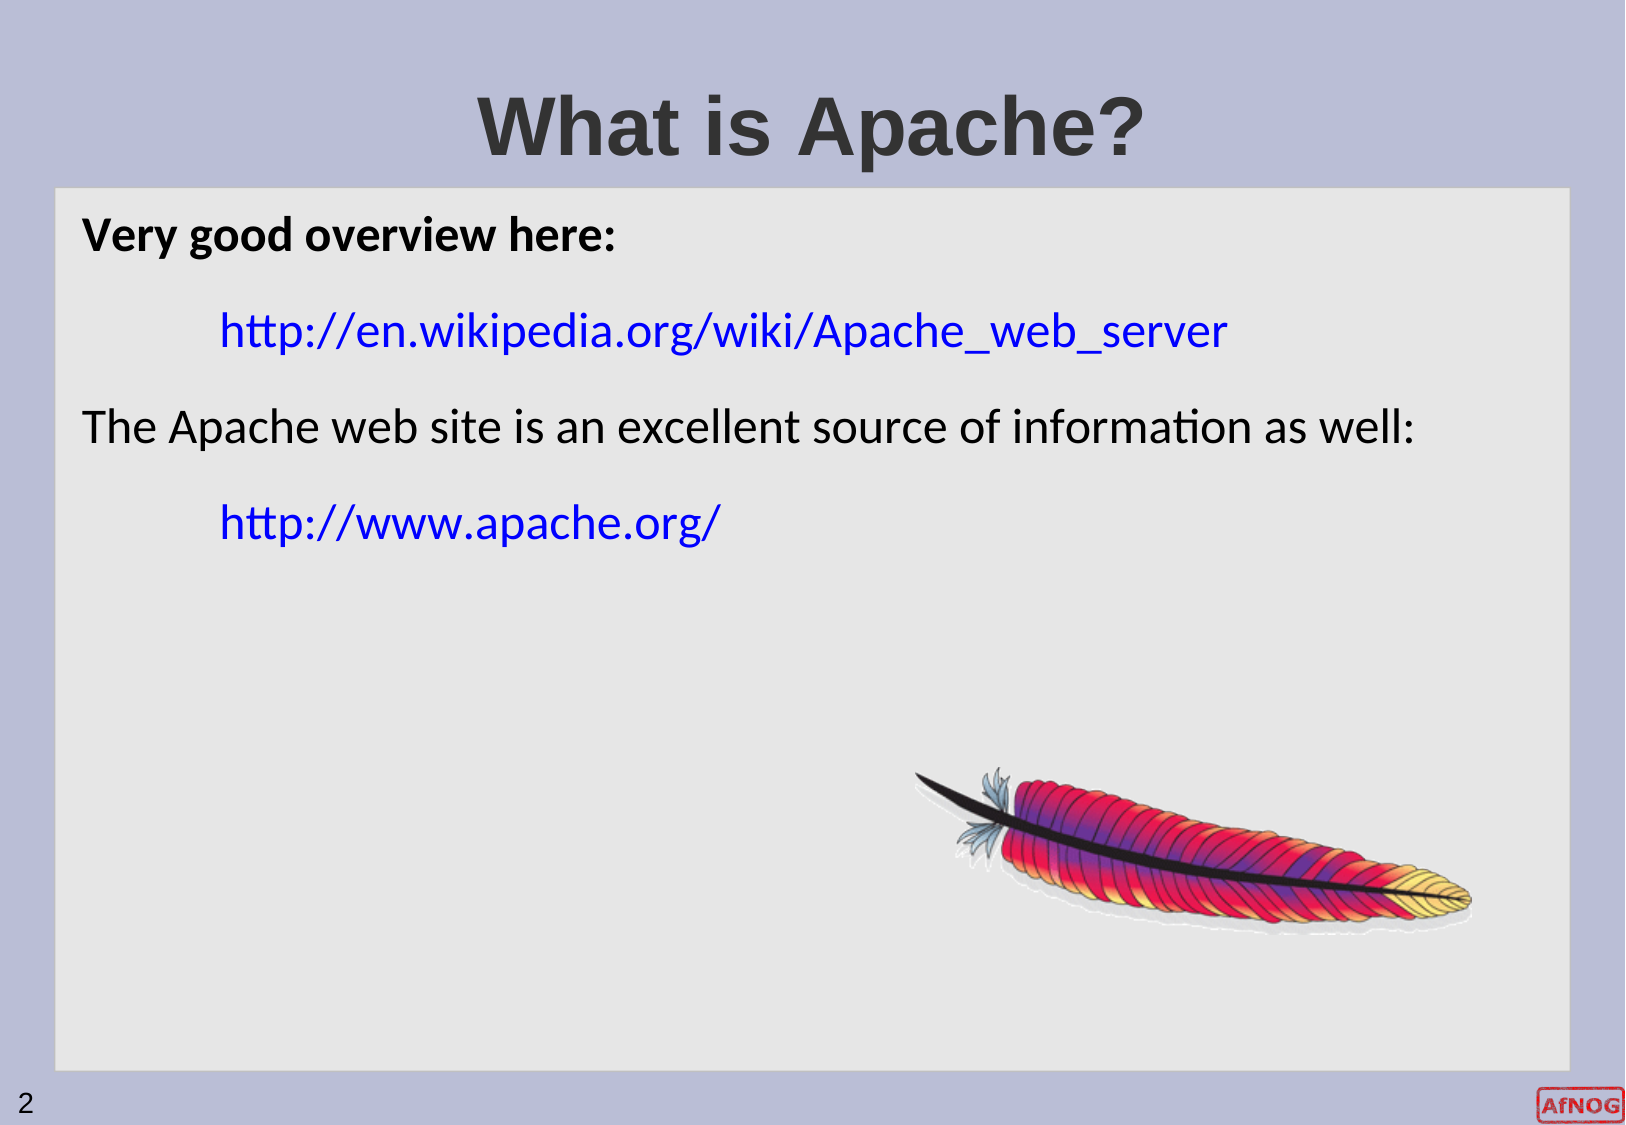

# What is Apache?
Very good overview here:
 		http://en.wikipedia.org/wiki/Apache_web_server
The Apache web site is an excellent source of information as well:
 		http://www.apache.org/